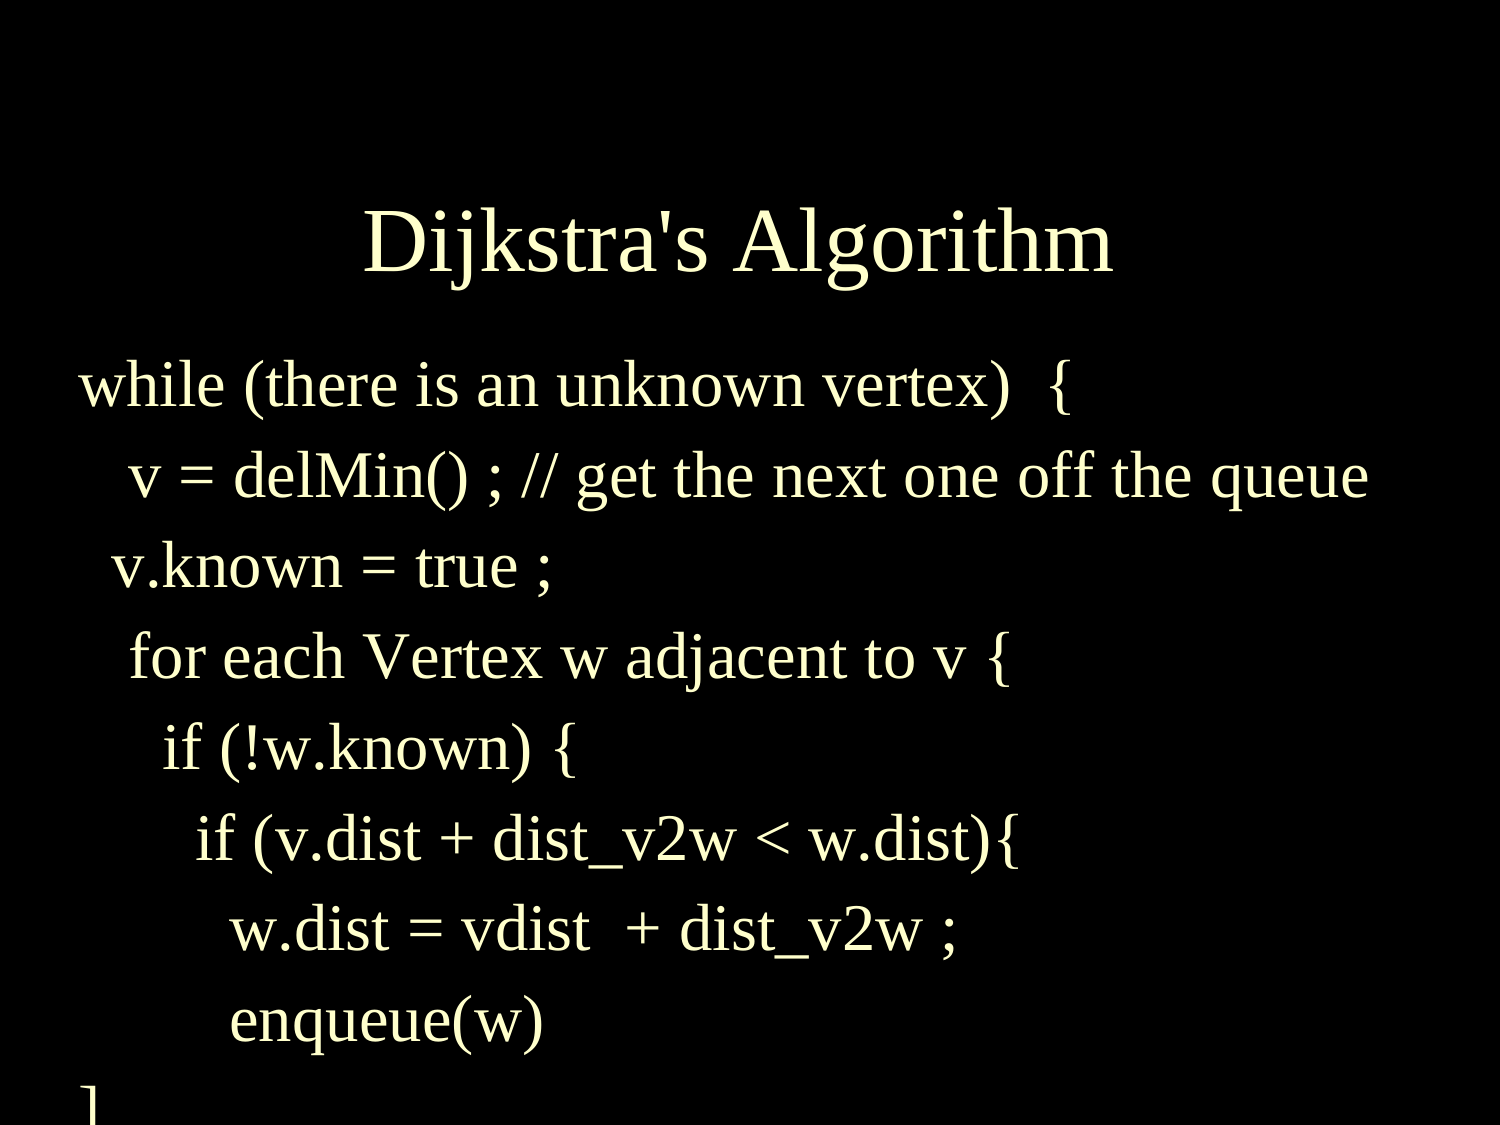

# Dijkstra's Algorithm
while (there is an unknown vertex) {
 v = delMin() ; // get the next one off the queue
 v.known = true ;
 for each Vertex w adjacent to v {
 if (!w.known) {
 if (v.dist + dist_v2w < w.dist){
 w.dist = vdist + dist_v2w ;
 enqueue(w)
]